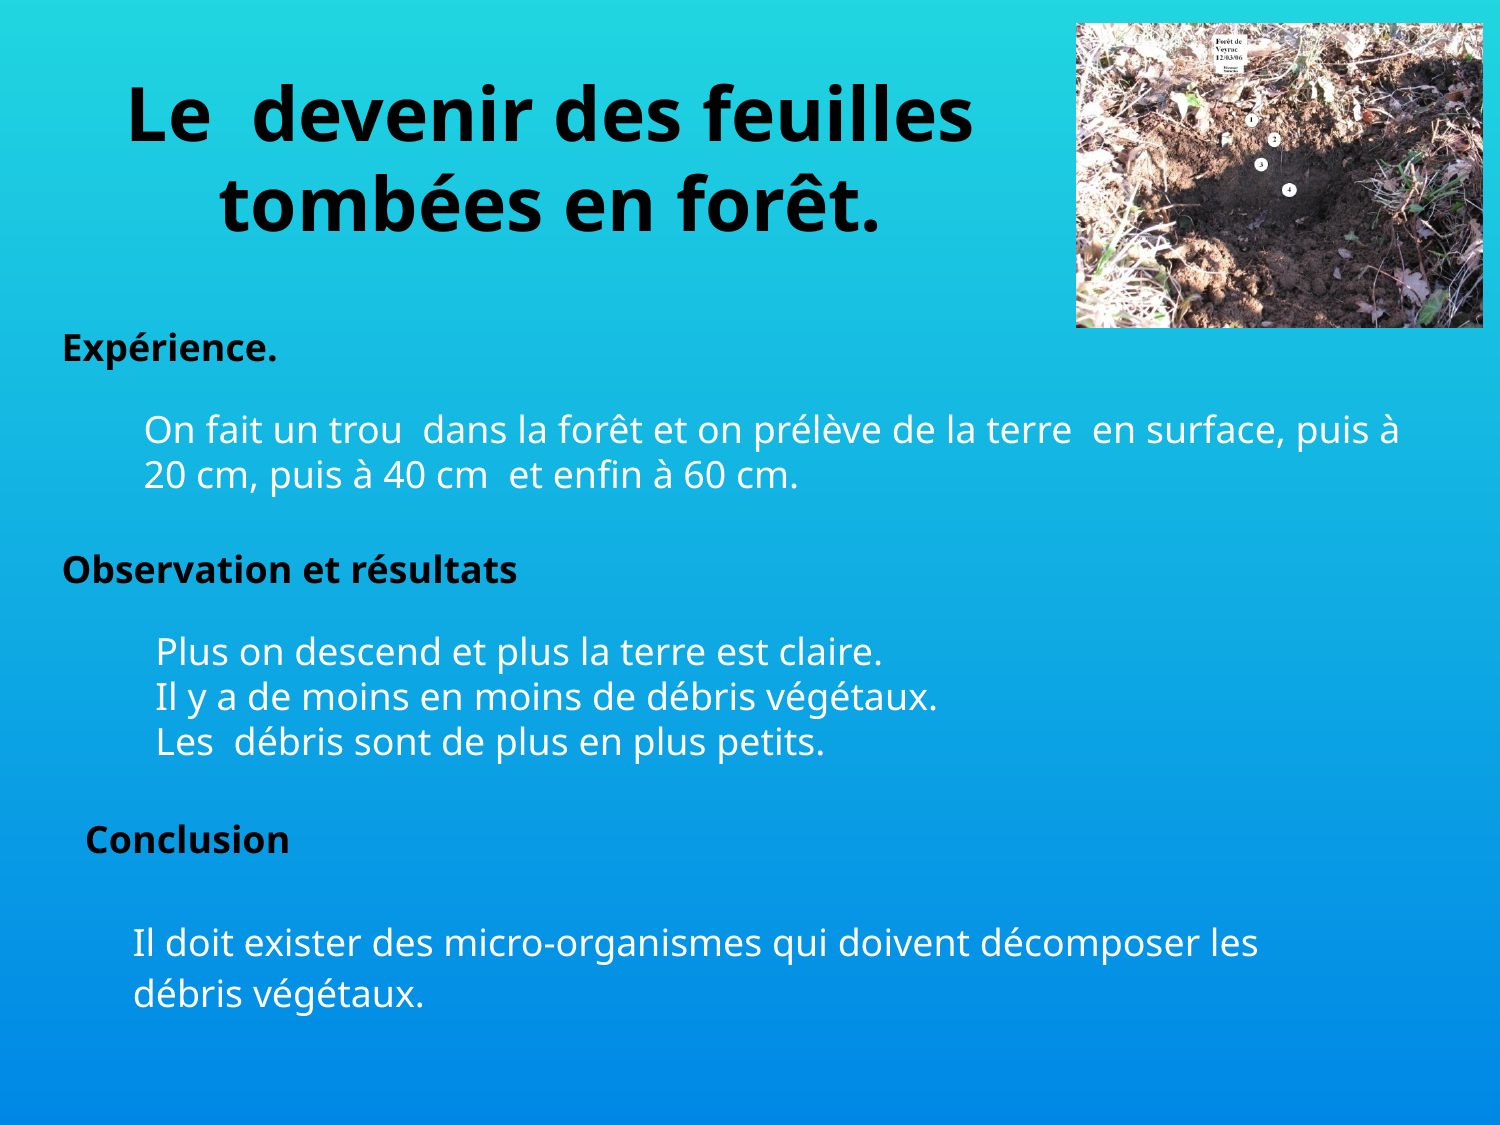

# Le devenir des feuilles tombées en forêt.
Expérience.
On fait un trou dans la forêt et on prélève de la terre en surface, puis à 20 cm, puis à 40 cm et enfin à 60 cm.
Observation et résultats
Plus on descend et plus la terre est claire.
Il y a de moins en moins de débris végétaux.
Les débris sont de plus en plus petits.
Conclusion
Il doit exister des micro-organismes qui doivent décomposer les débris végétaux.